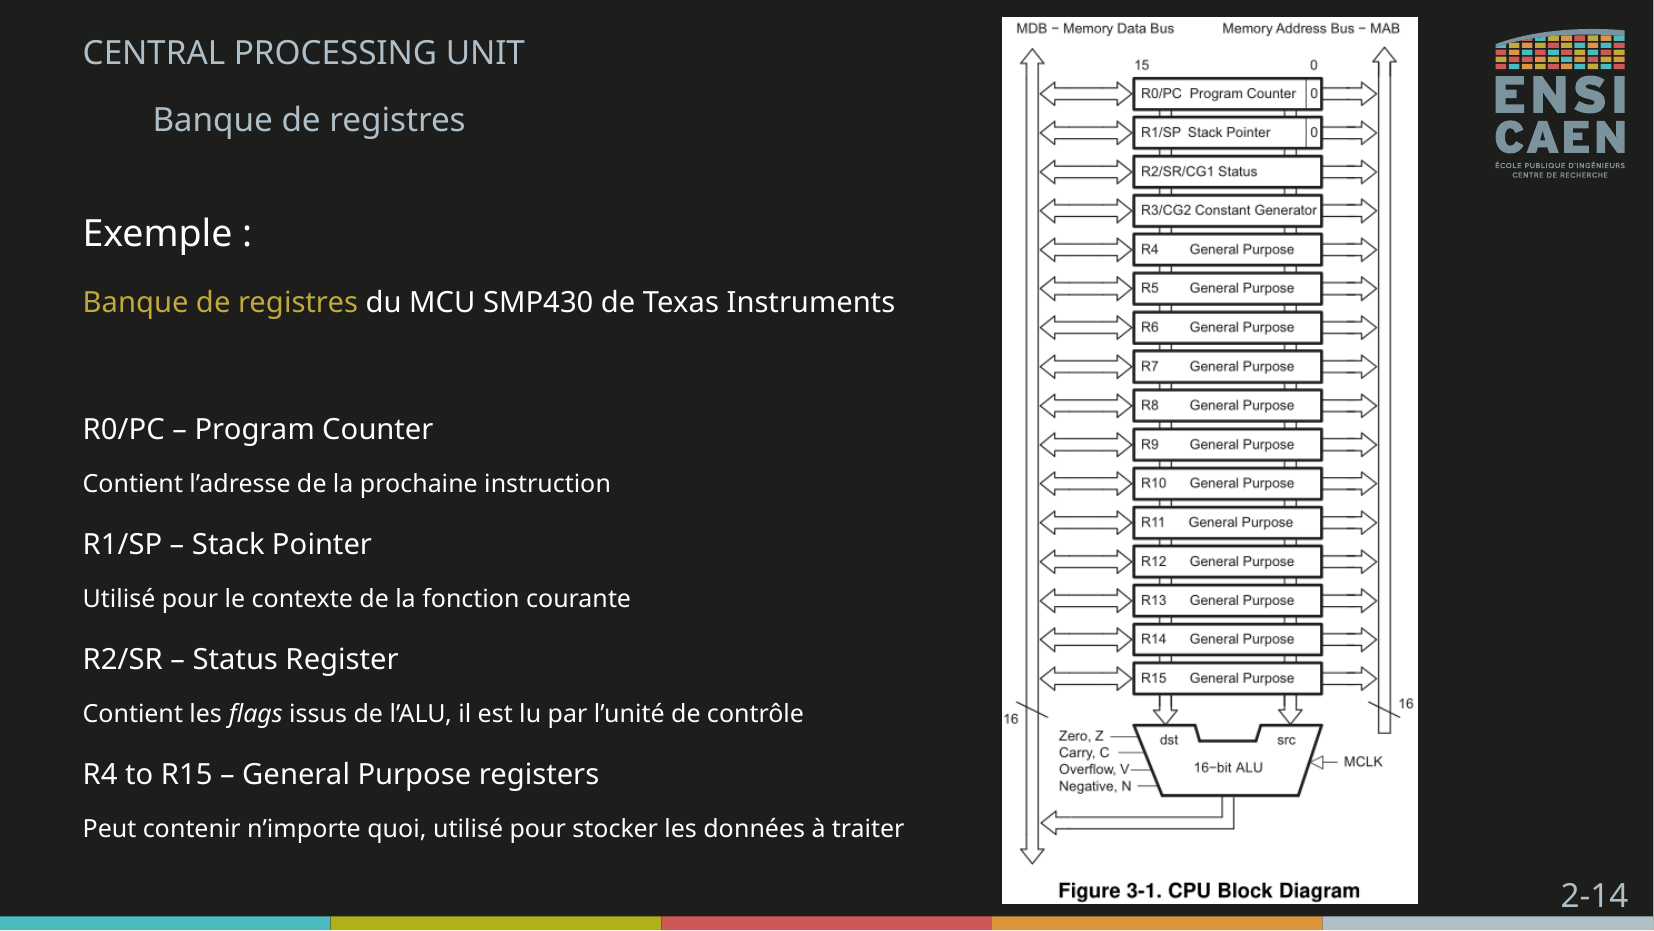

# CENTRAL PROCESSING UNIT Banque de registres
Exemple :
Banque de registres du MCU SMP430 de Texas Instruments
R0/PC – Program Counter
Contient l’adresse de la prochaine instruction
R1/SP – Stack Pointer
Utilisé pour le contexte de la fonction courante
R2/SR – Status Register
Contient les flags issus de l’ALU, il est lu par l’unité de contrôle
R4 to R15 – General Purpose registers
Peut contenir n’importe quoi, utilisé pour stocker les données à traiter